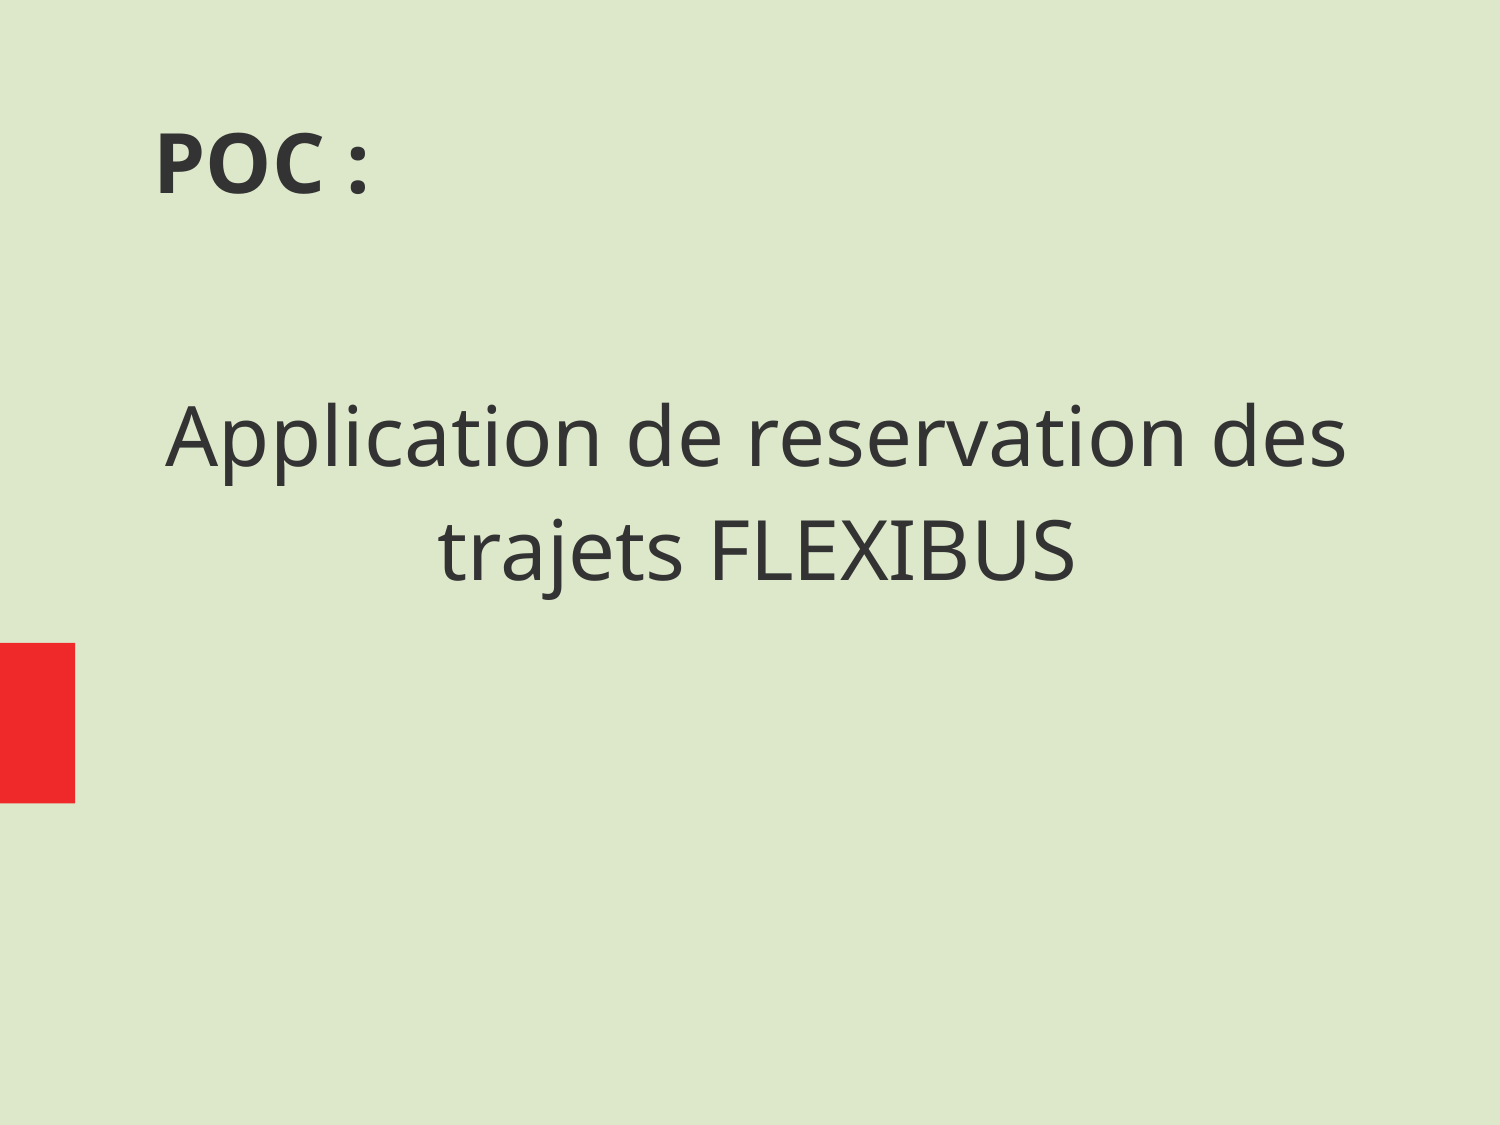

# POC :
Application de reservation des trajets FLEXIBUS